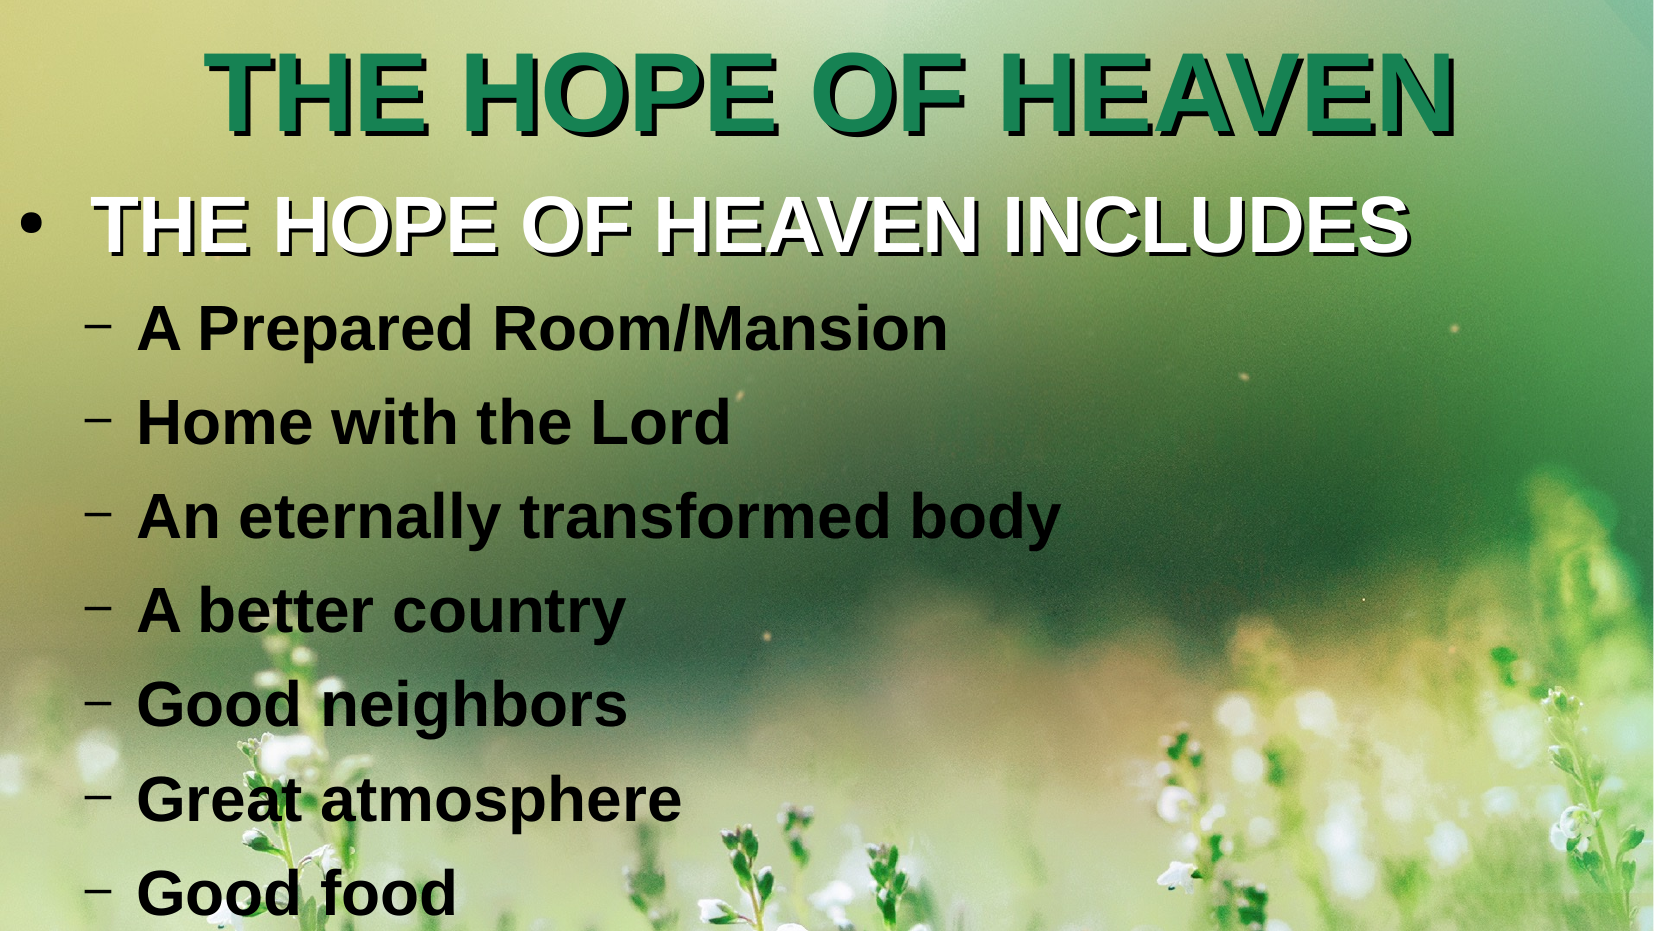

# THE HOPE OF HEAVEN
 THE HOPE OF HEAVEN INCLUDES
A Prepared Room/Mansion
Home with the Lord
An eternally transformed body
A better country
Good neighbors
Great atmosphere
Good food